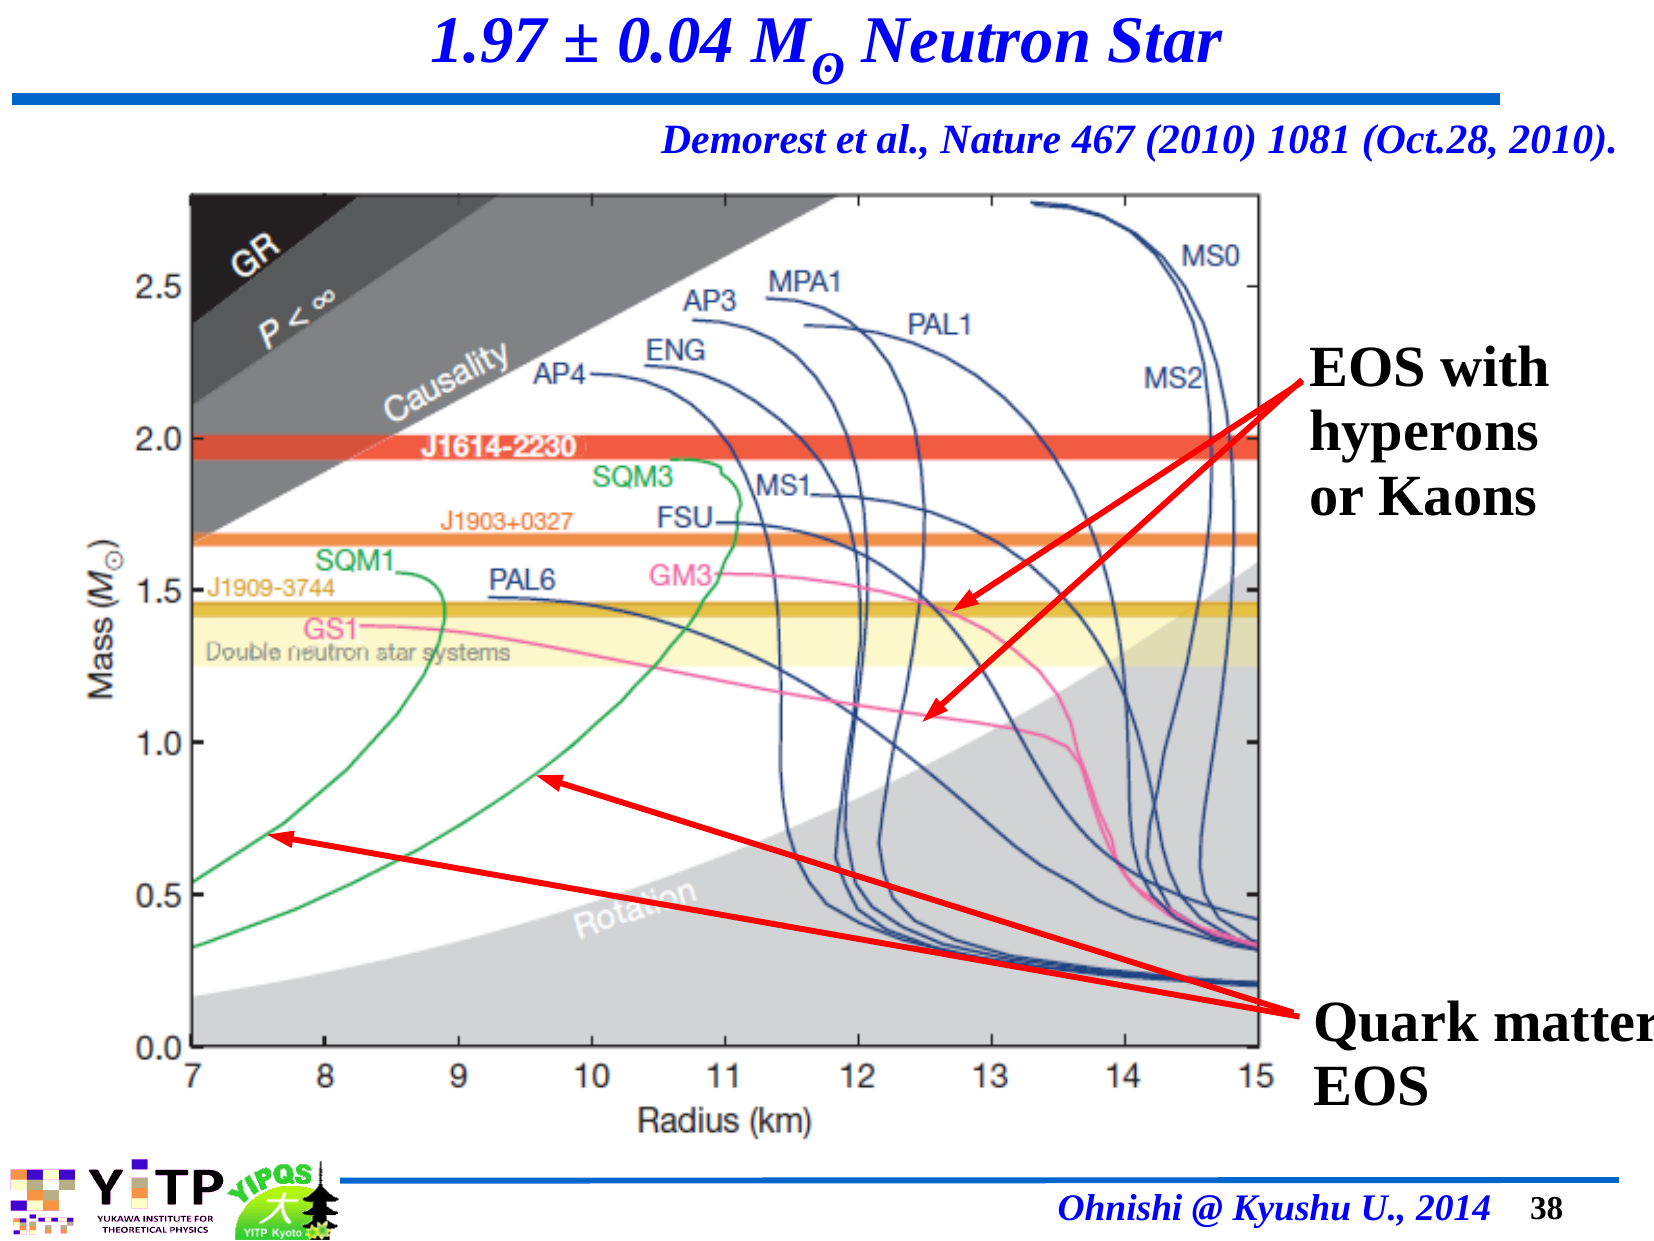

# 1.97 ± 0.04 Mʘ Neutron Star
Demorest et al., Nature 467 (2010) 1081 (Oct.28, 2010).
EOS with
hyperons
or Kaons
Quark matter
EOS